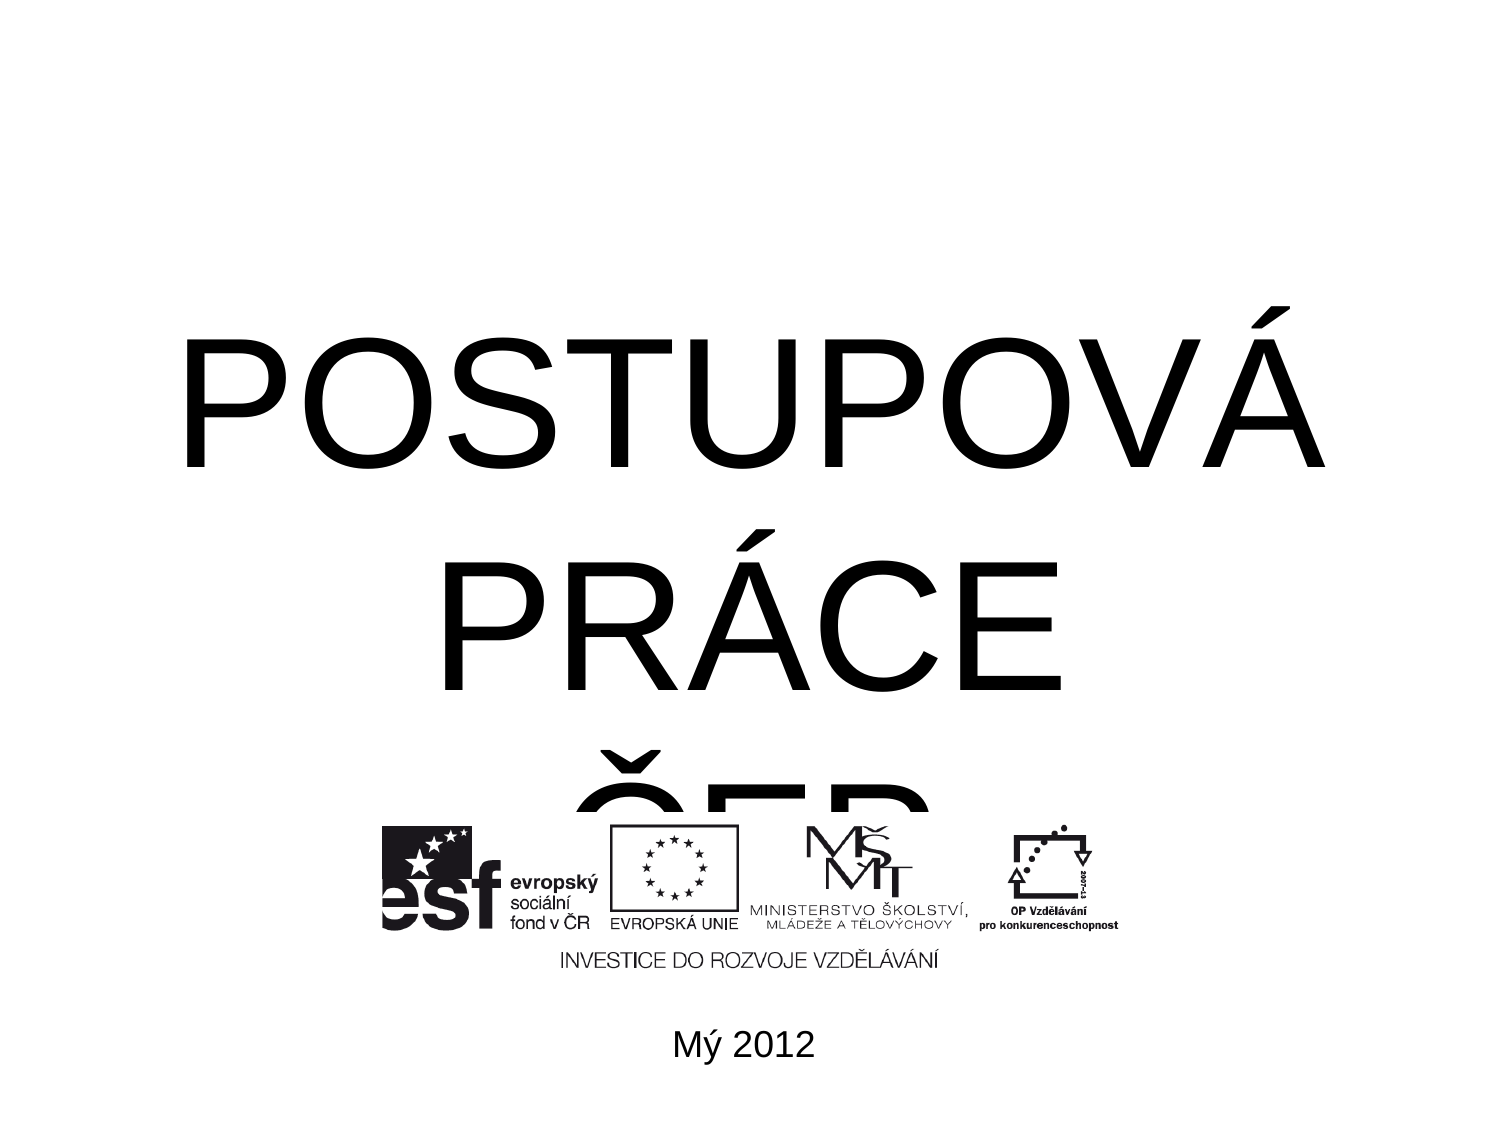

# POSTUPOVÁ PRÁCE - ČEP -
Mý 2012